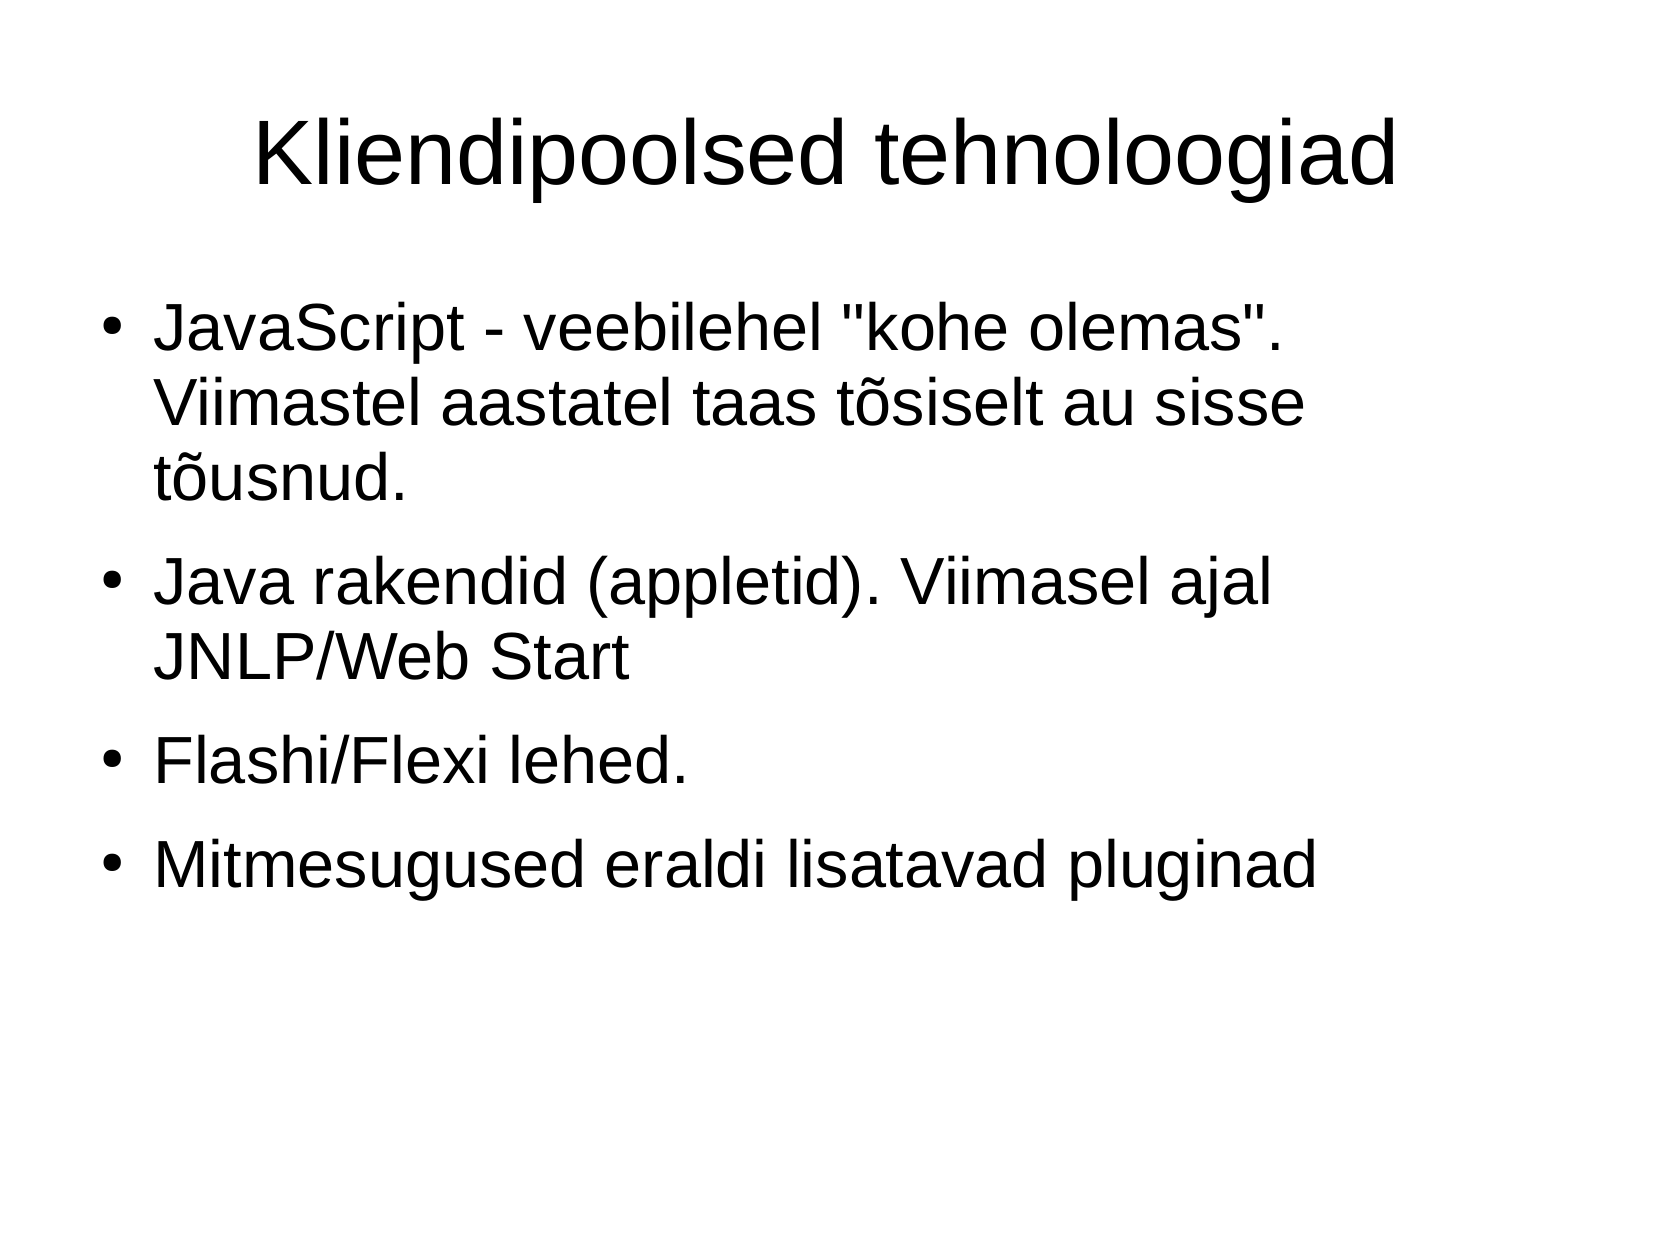

# Kliendipoolsed tehnoloogiad
JavaScript - veebilehel "kohe olemas". Viimastel aastatel taas tõsiselt au sisse tõusnud.
Java rakendid (appletid). Viimasel ajal JNLP/Web Start
Flashi/Flexi lehed.
Mitmesugused eraldi lisatavad pluginad